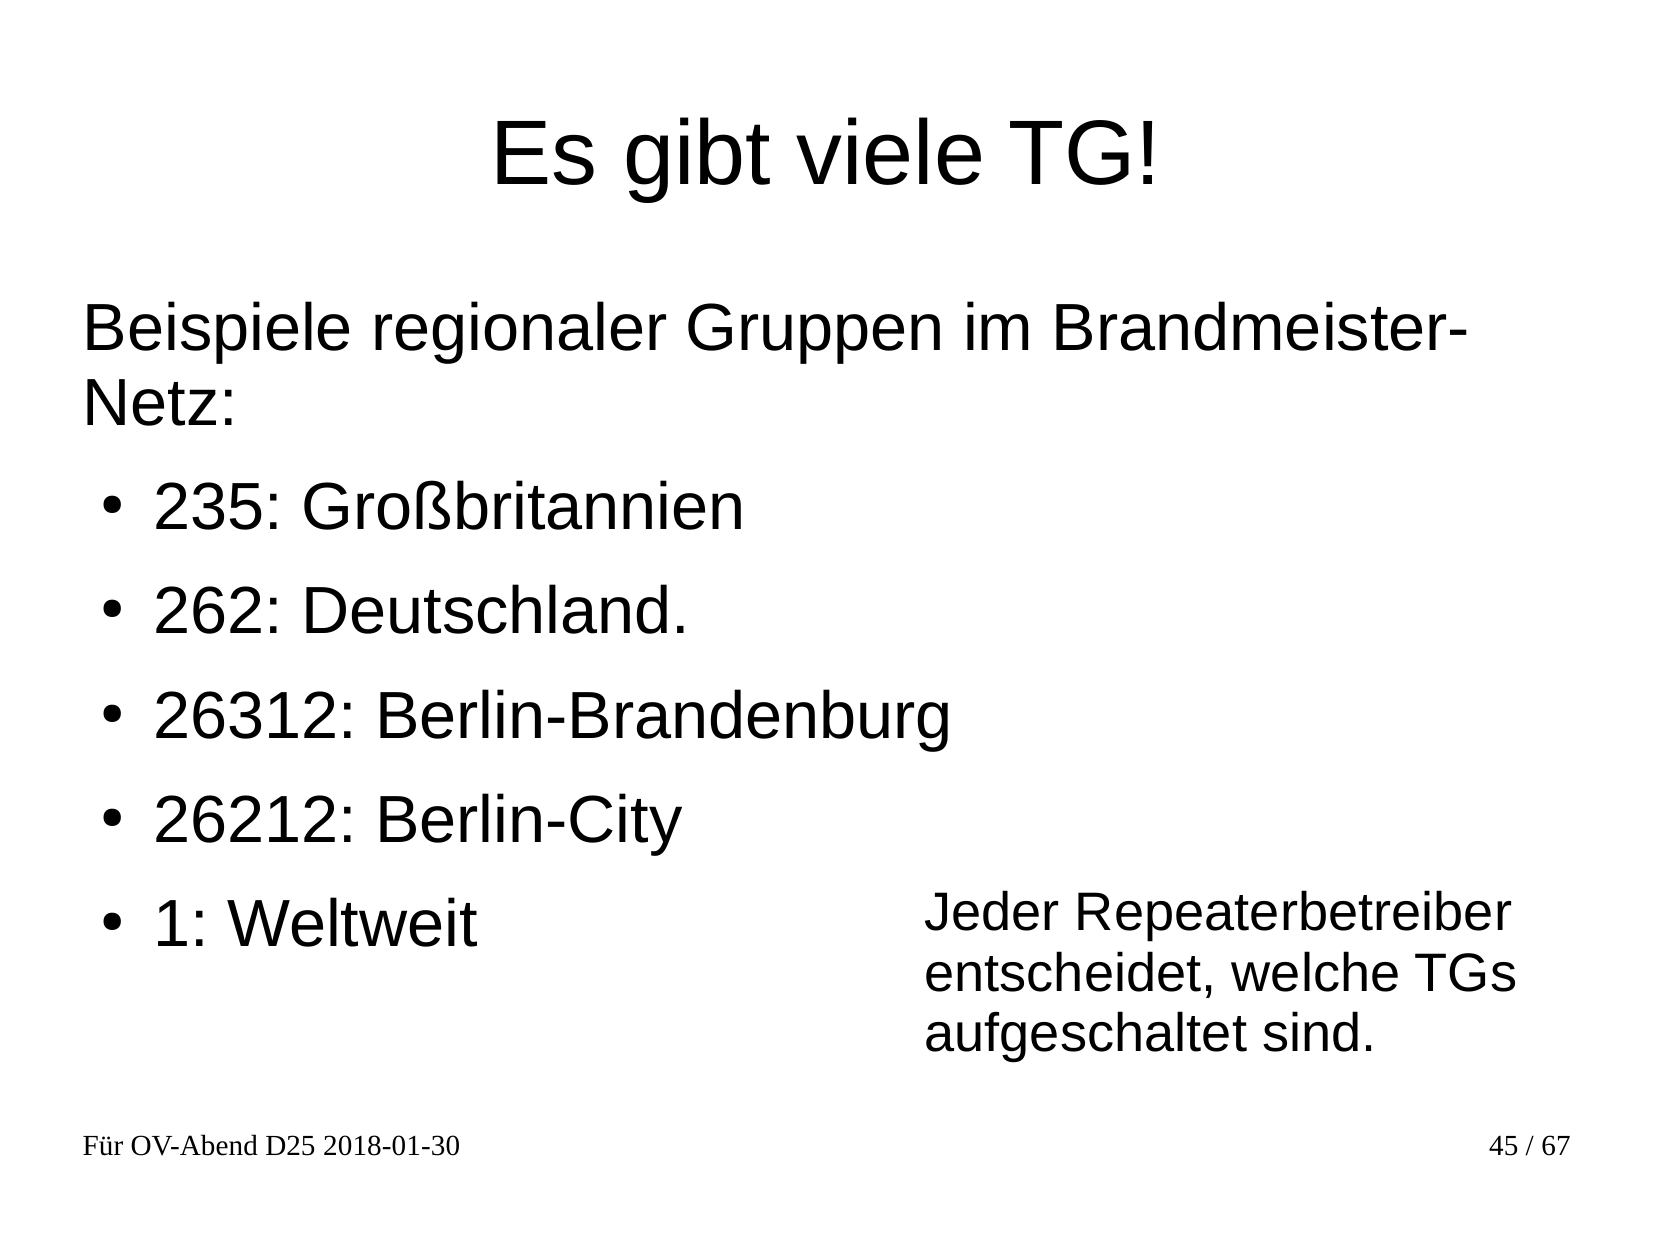

# Es gibt viele TG!
Beispiele regionaler Gruppen im Brandmeister-Netz:
235: Großbritannien
262: Deutschland.
26312: Berlin-Brandenburg
26212: Berlin-City
1: Weltweit
Jeder Repeaterbetreiber
entscheidet, welche TGs
aufgeschaltet sind.
45